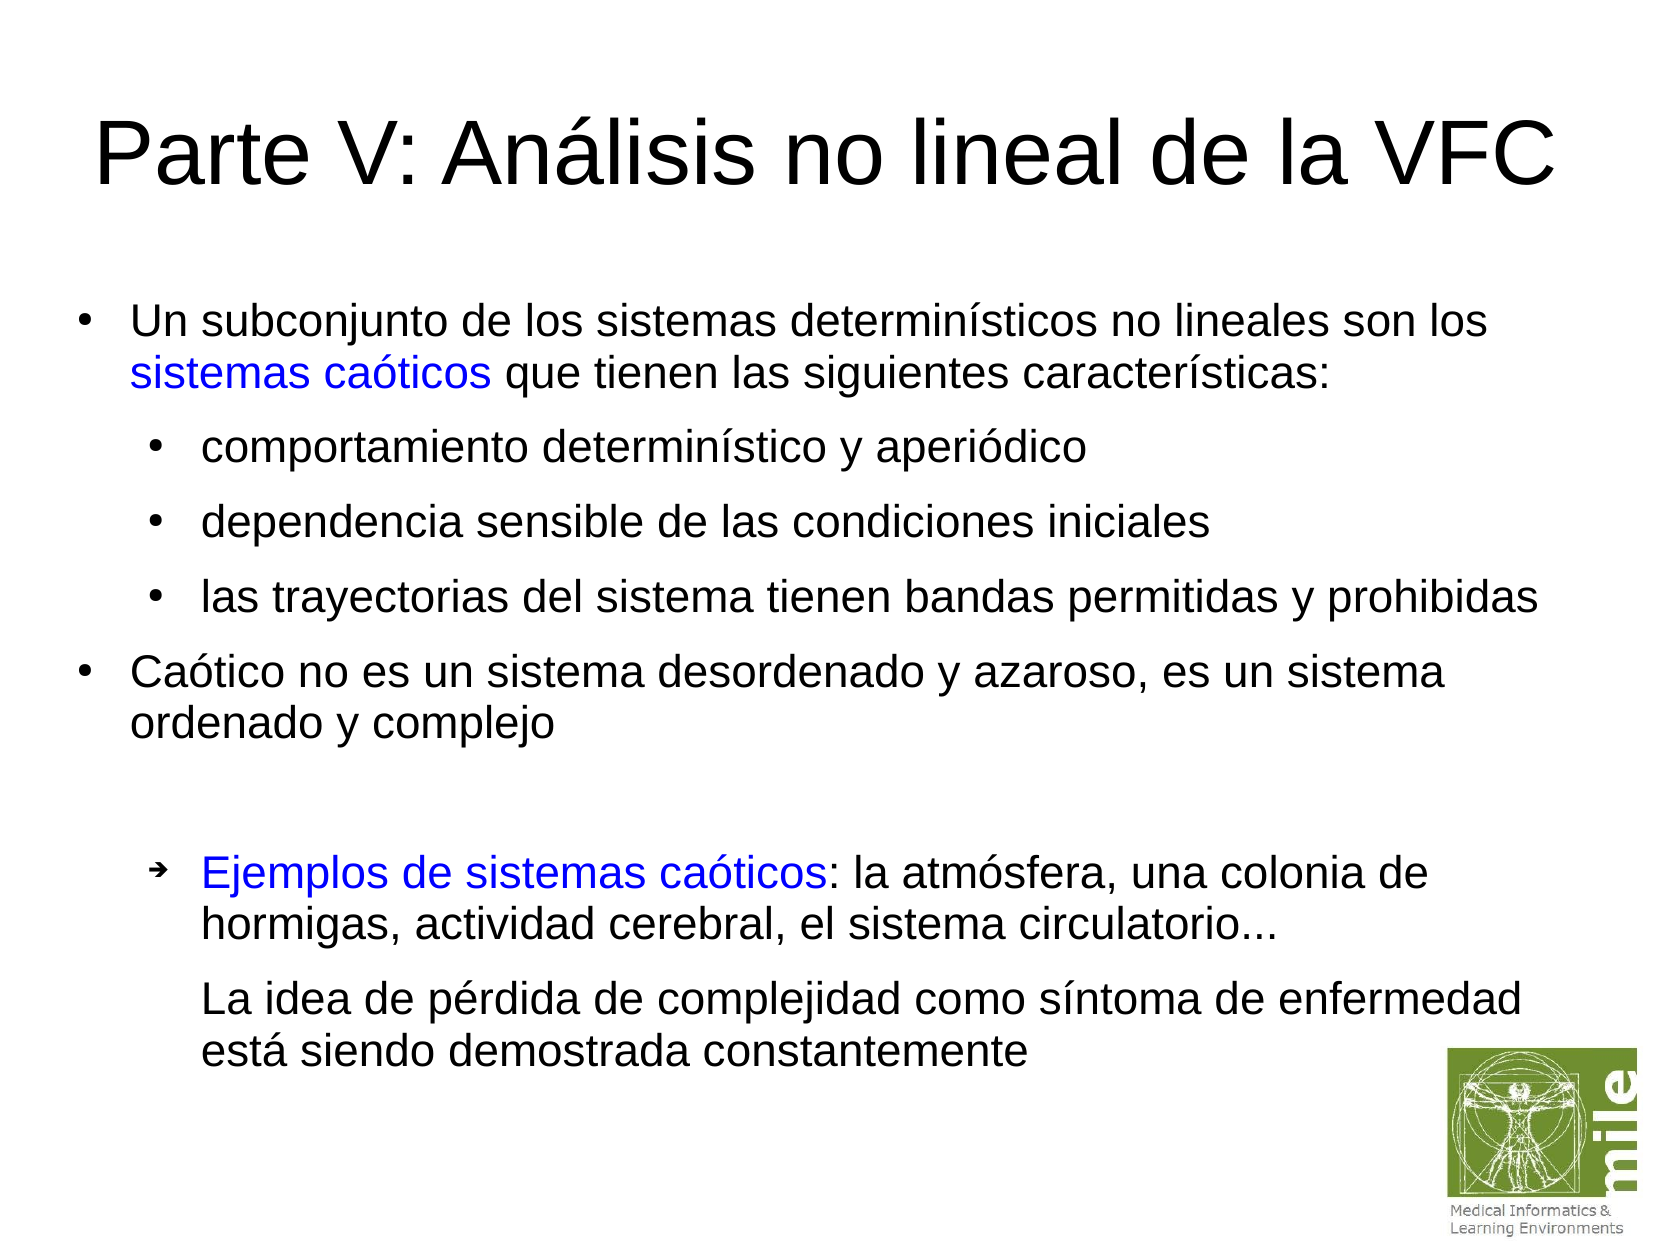

Parte V: Análisis no lineal de la VFC
# Un subconjunto de los sistemas determinísticos no lineales son los sistemas caóticos que tienen las siguientes características:
comportamiento determinístico y aperiódico
dependencia sensible de las condiciones iniciales
las trayectorias del sistema tienen bandas permitidas y prohibidas
Caótico no es un sistema desordenado y azaroso, es un sistema ordenado y complejo
Ejemplos de sistemas caóticos: la atmósfera, una colonia de hormigas, actividad cerebral, el sistema circulatorio...
La idea de pérdida de complejidad como síntoma de enfermedad está siendo demostrada constantemente